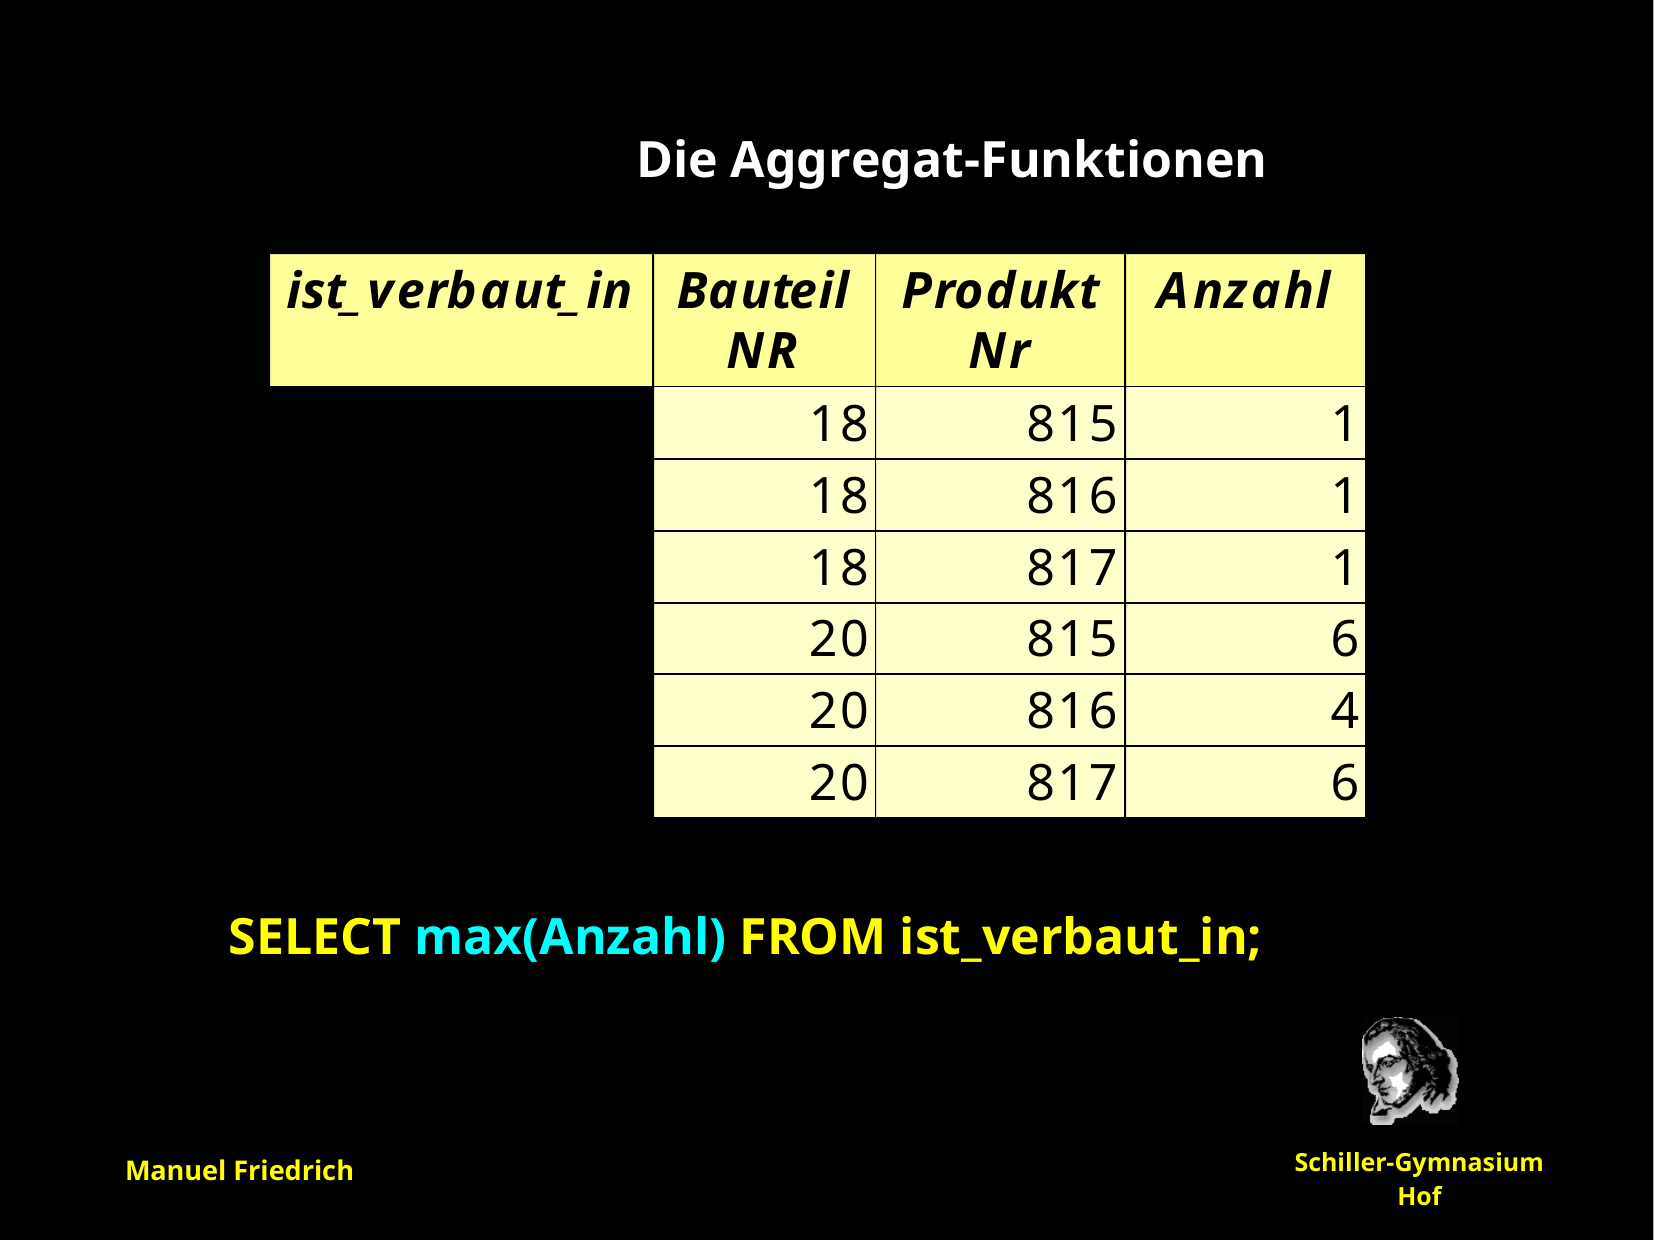

Die Aggregat-Funktionen
SELECT max(Anzahl) FROM ist_verbaut_in;
Schiller-Gymnasium
Hof
Manuel Friedrich